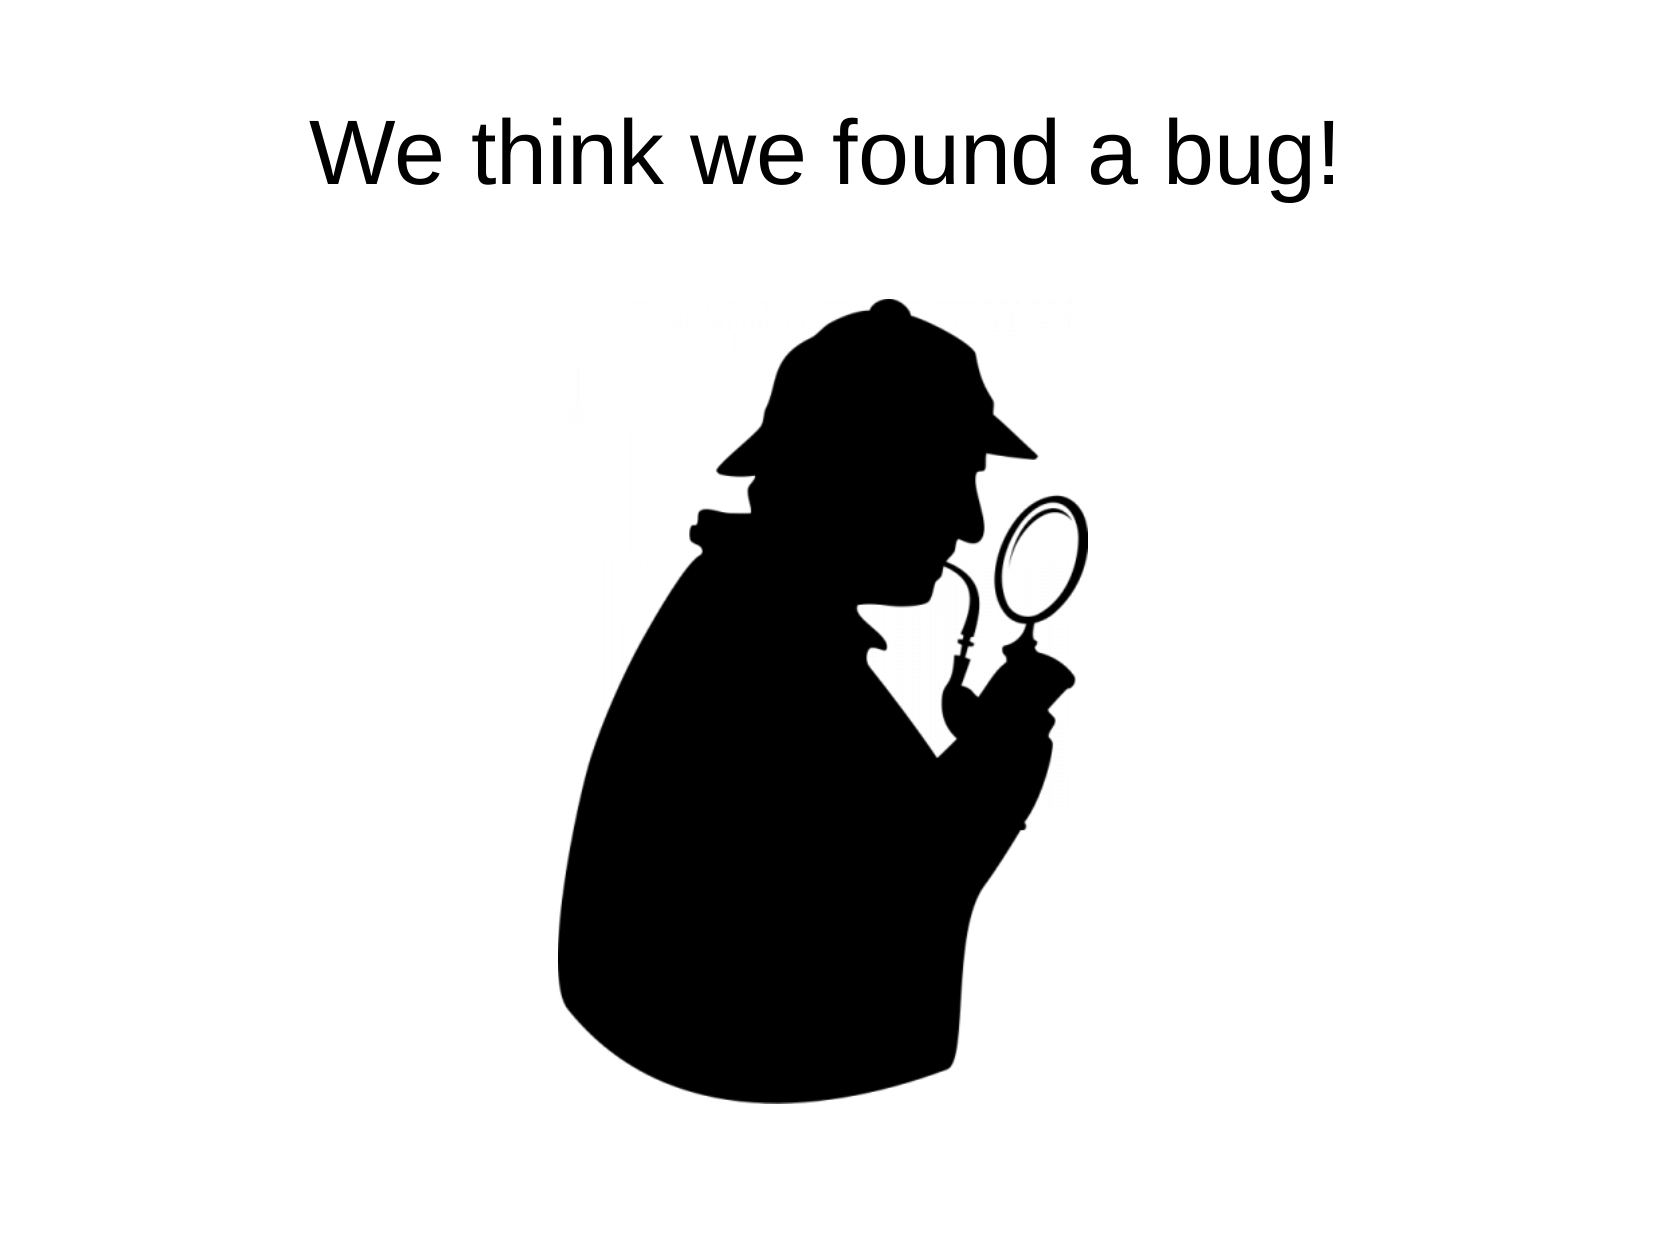

# We think we found a bug!